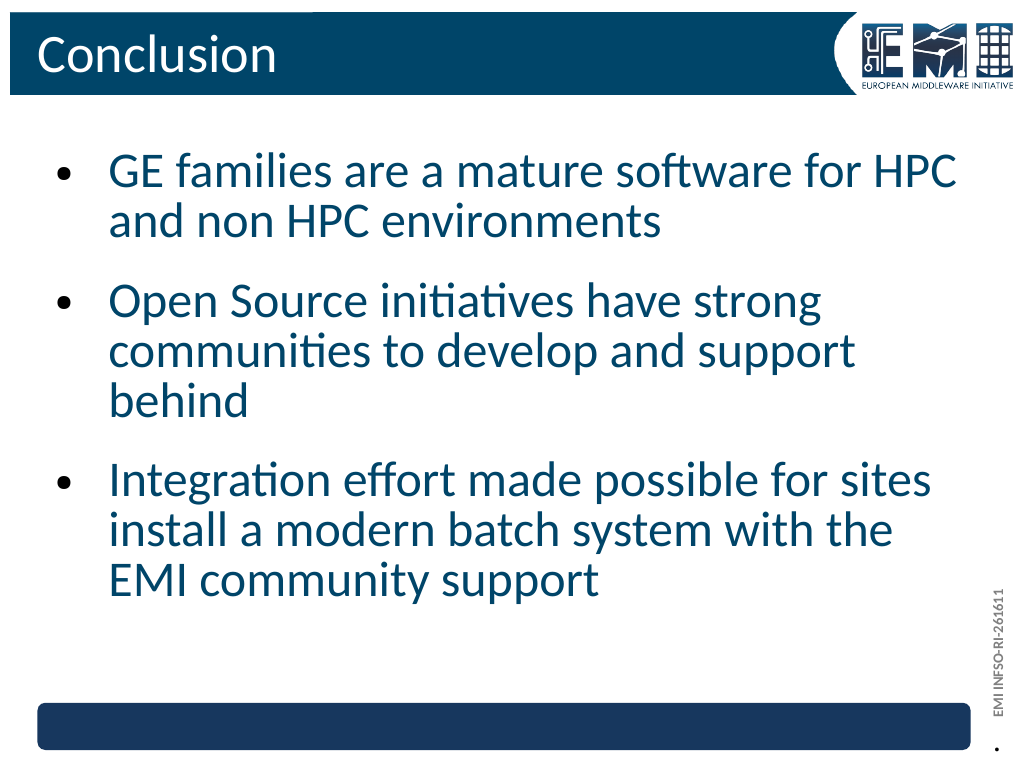

# Conclusion
GE families are a mature software for HPC and non HPC environments
Open Source initiatives have strong communities to develop and support behind
Integration effort made possible for sites install a modern batch system with the EMI community support